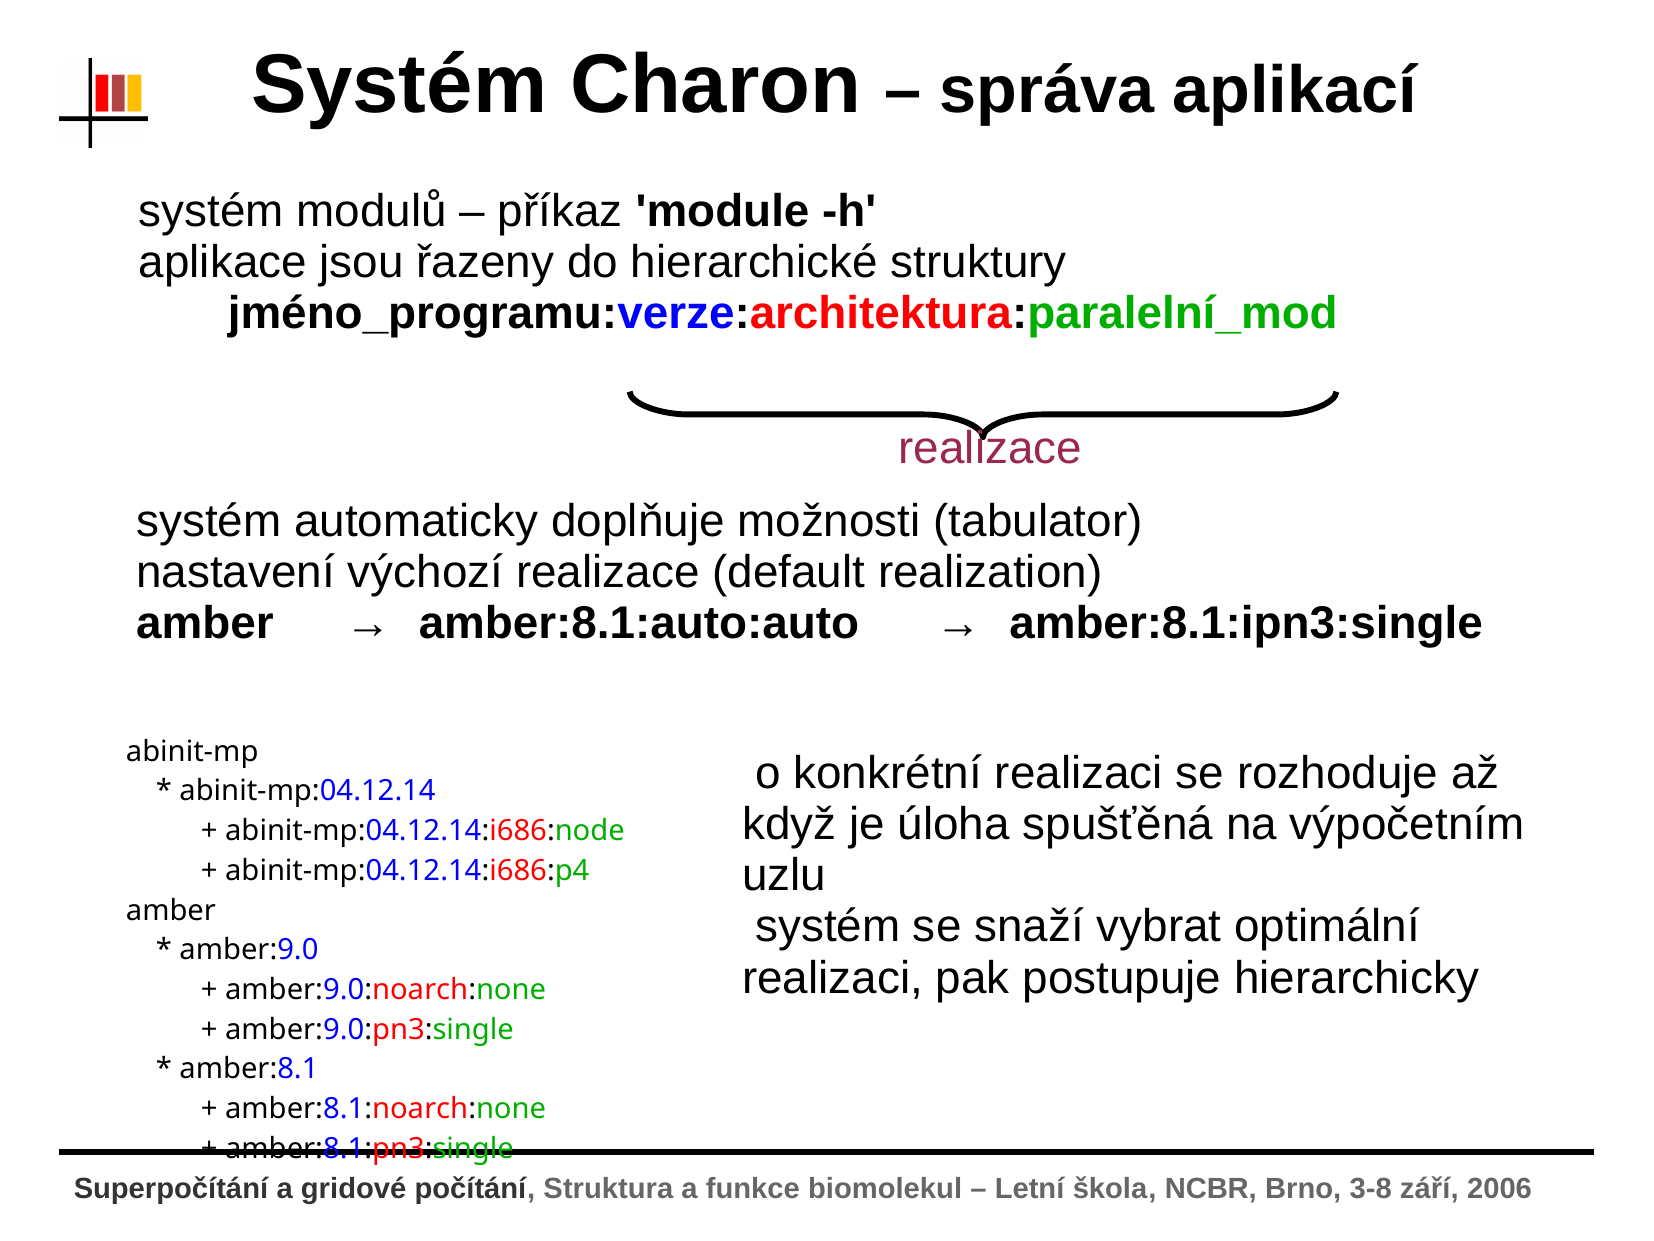

Systém Charon – správa aplikací
 systém modulů – příkaz 'module -h'
 aplikace jsou řazeny do hierarchické struktury
 jméno_programu:verze:architektura:paralelní_mod
realizace
 systém automaticky doplňuje možnosti (tabulator)
 nastavení výchozí realizace (default realization)
 amber 	→ 	amber:8.1:auto:auto 	→	amber:8.1:ipn3:single
abinit-mp
 * abinit-mp:04.12.14
 + abinit-mp:04.12.14:i686:node
 + abinit-mp:04.12.14:i686:p4
amber
 * amber:9.0
 + amber:9.0:noarch:none
 + amber:9.0:pn3:single
 * amber:8.1
 + amber:8.1:noarch:none
 + amber:8.1:pn3:single
 o konkrétní realizaci se rozhoduje až 	když je úloha spušťěná na výpočetním uzlu
 systém se snaží vybrat optimální realizaci, pak postupuje hierarchicky
Superpočítání a gridové počítání, Struktura a funkce biomolekul – Letní škola, NCBR, Brno, 3-8 září, 2006